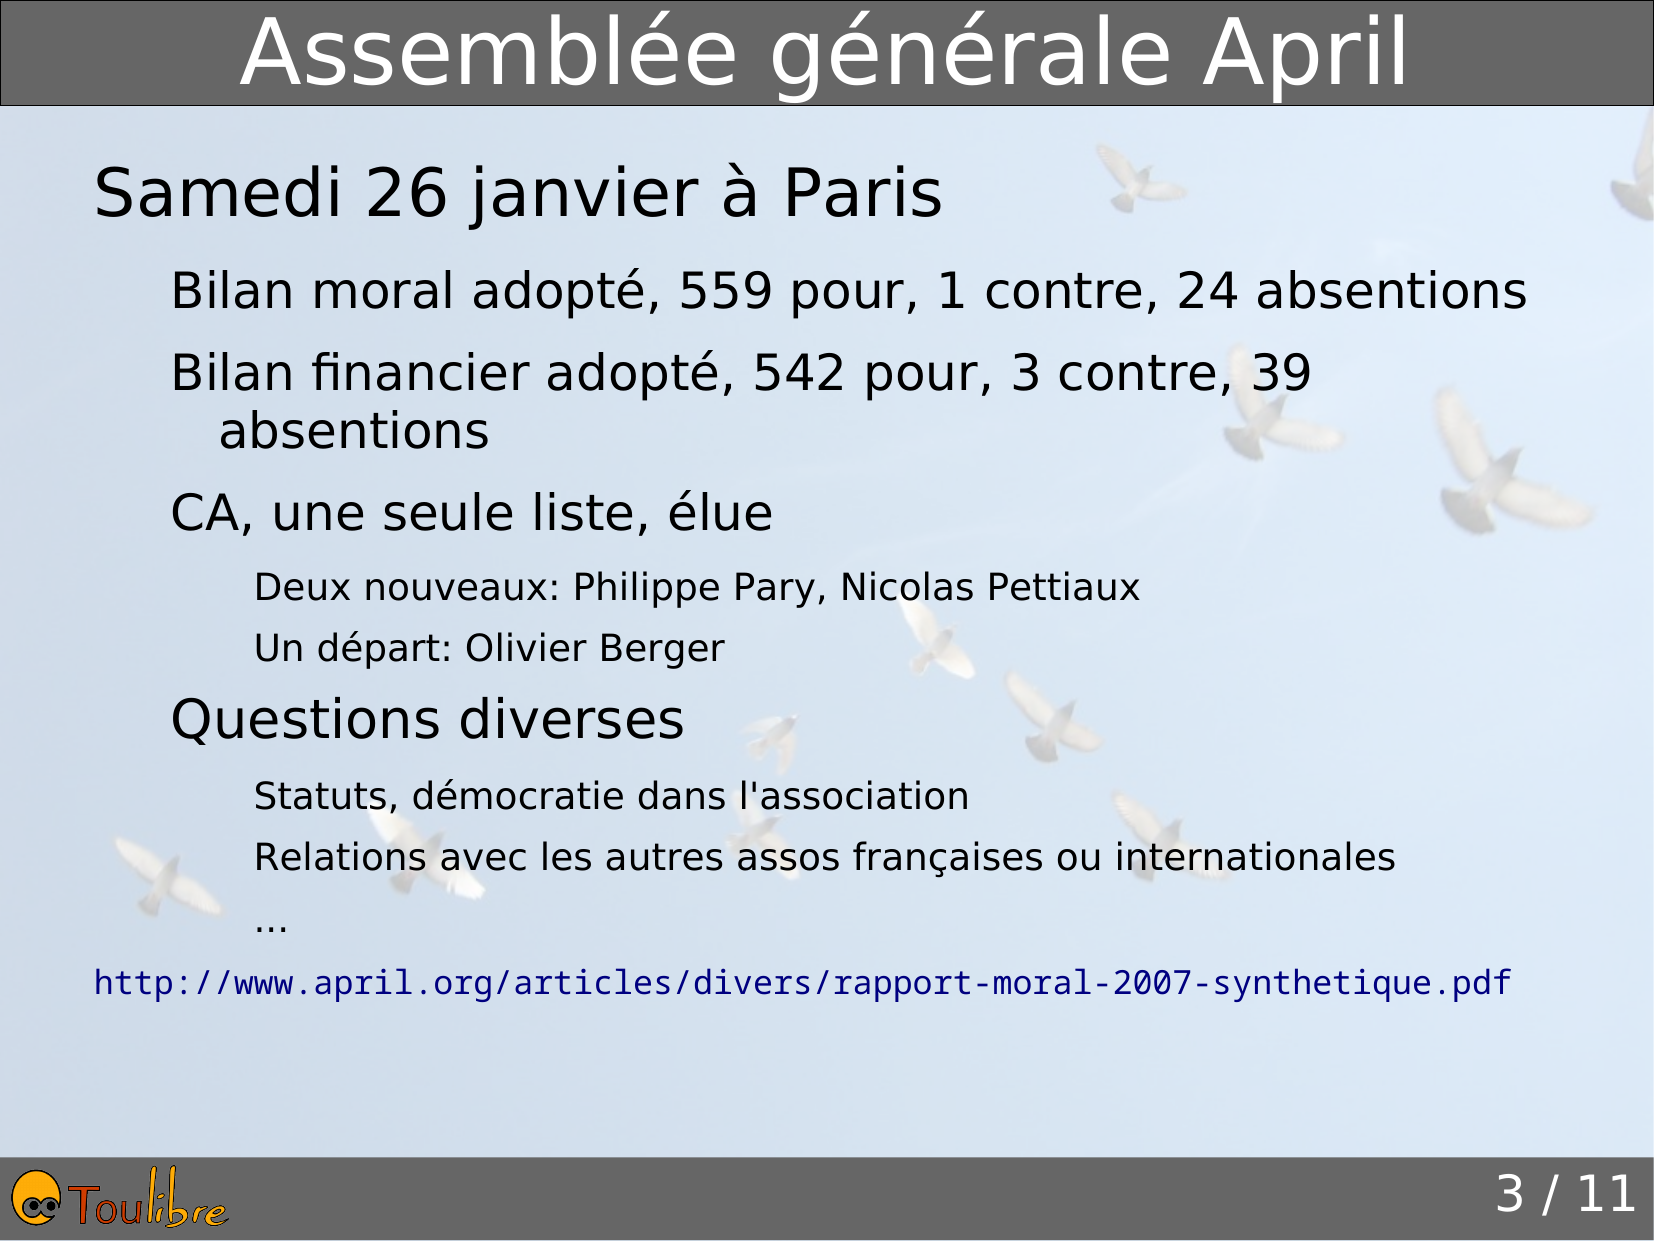

# Assemblée générale April
Samedi 26 janvier à Paris
Bilan moral adopté, 559 pour, 1 contre, 24 absentions
Bilan financier adopté, 542 pour, 3 contre, 39 absentions
CA, une seule liste, élue
Deux nouveaux: Philippe Pary, Nicolas Pettiaux
Un départ: Olivier Berger
Questions diverses
Statuts, démocratie dans l'association
Relations avec les autres assos françaises ou internationales
...
http://www.april.org/articles/divers/rapport-moral-2007-synthetique.pdf